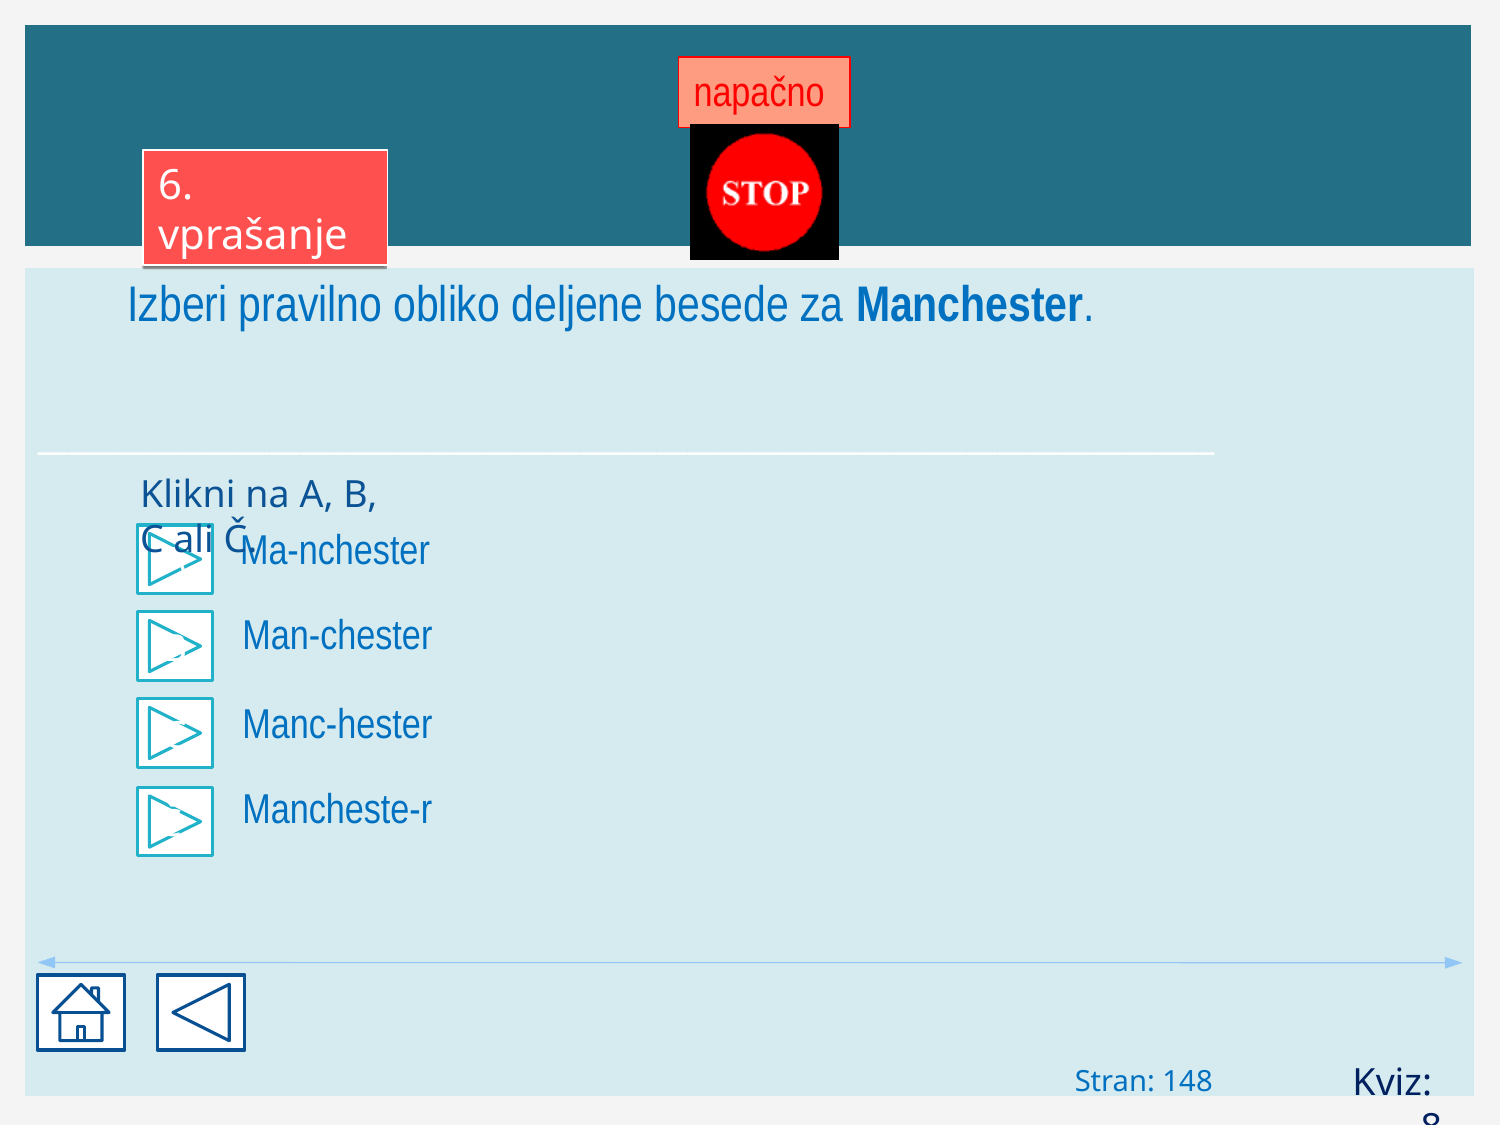

napačno
6. vprašanje
Izberi pravilno obliko deljene besede za Manchester.
____________________________________________________________________________
Klikni na A, B, C ali Č.
Ma-nchester
A
Man-chester
B
Manc-hester
C
Mancheste-r
Č.
Kviz: 8
Stran: 148